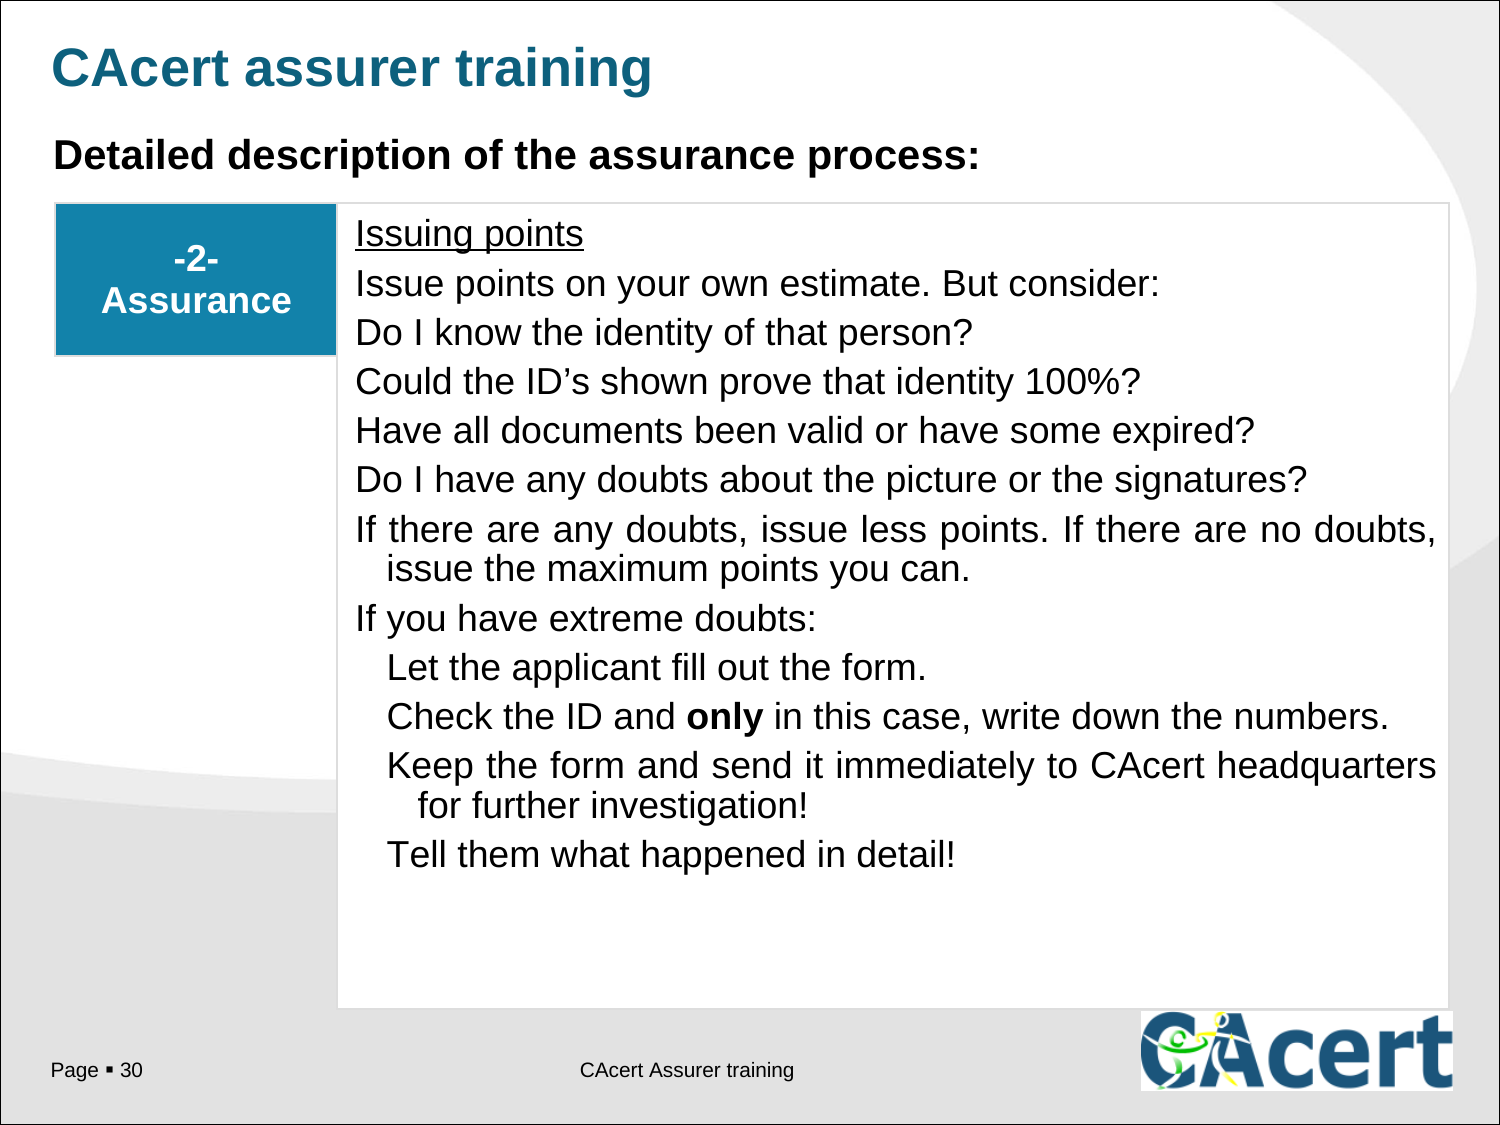

# CAcert assurer training
Detailed description of the assurance process:
-2-
Assurance
Issuing points
Issue points on your own estimate. But consider:
Do I know the identity of that person?
Could the ID’s shown prove that identity 100%?
Have all documents been valid or have some expired?
Do I have any doubts about the picture or the signatures?
If there are any doubts, issue less points. If there are no doubts, issue the maximum points you can.
If you have extreme doubts:
Let the applicant fill out the form.
Check the ID and only in this case, write down the numbers.
Keep the form and send it immediately to CAcert headquarters for further investigation!
Tell them what happened in detail!
CAcert Assurer training